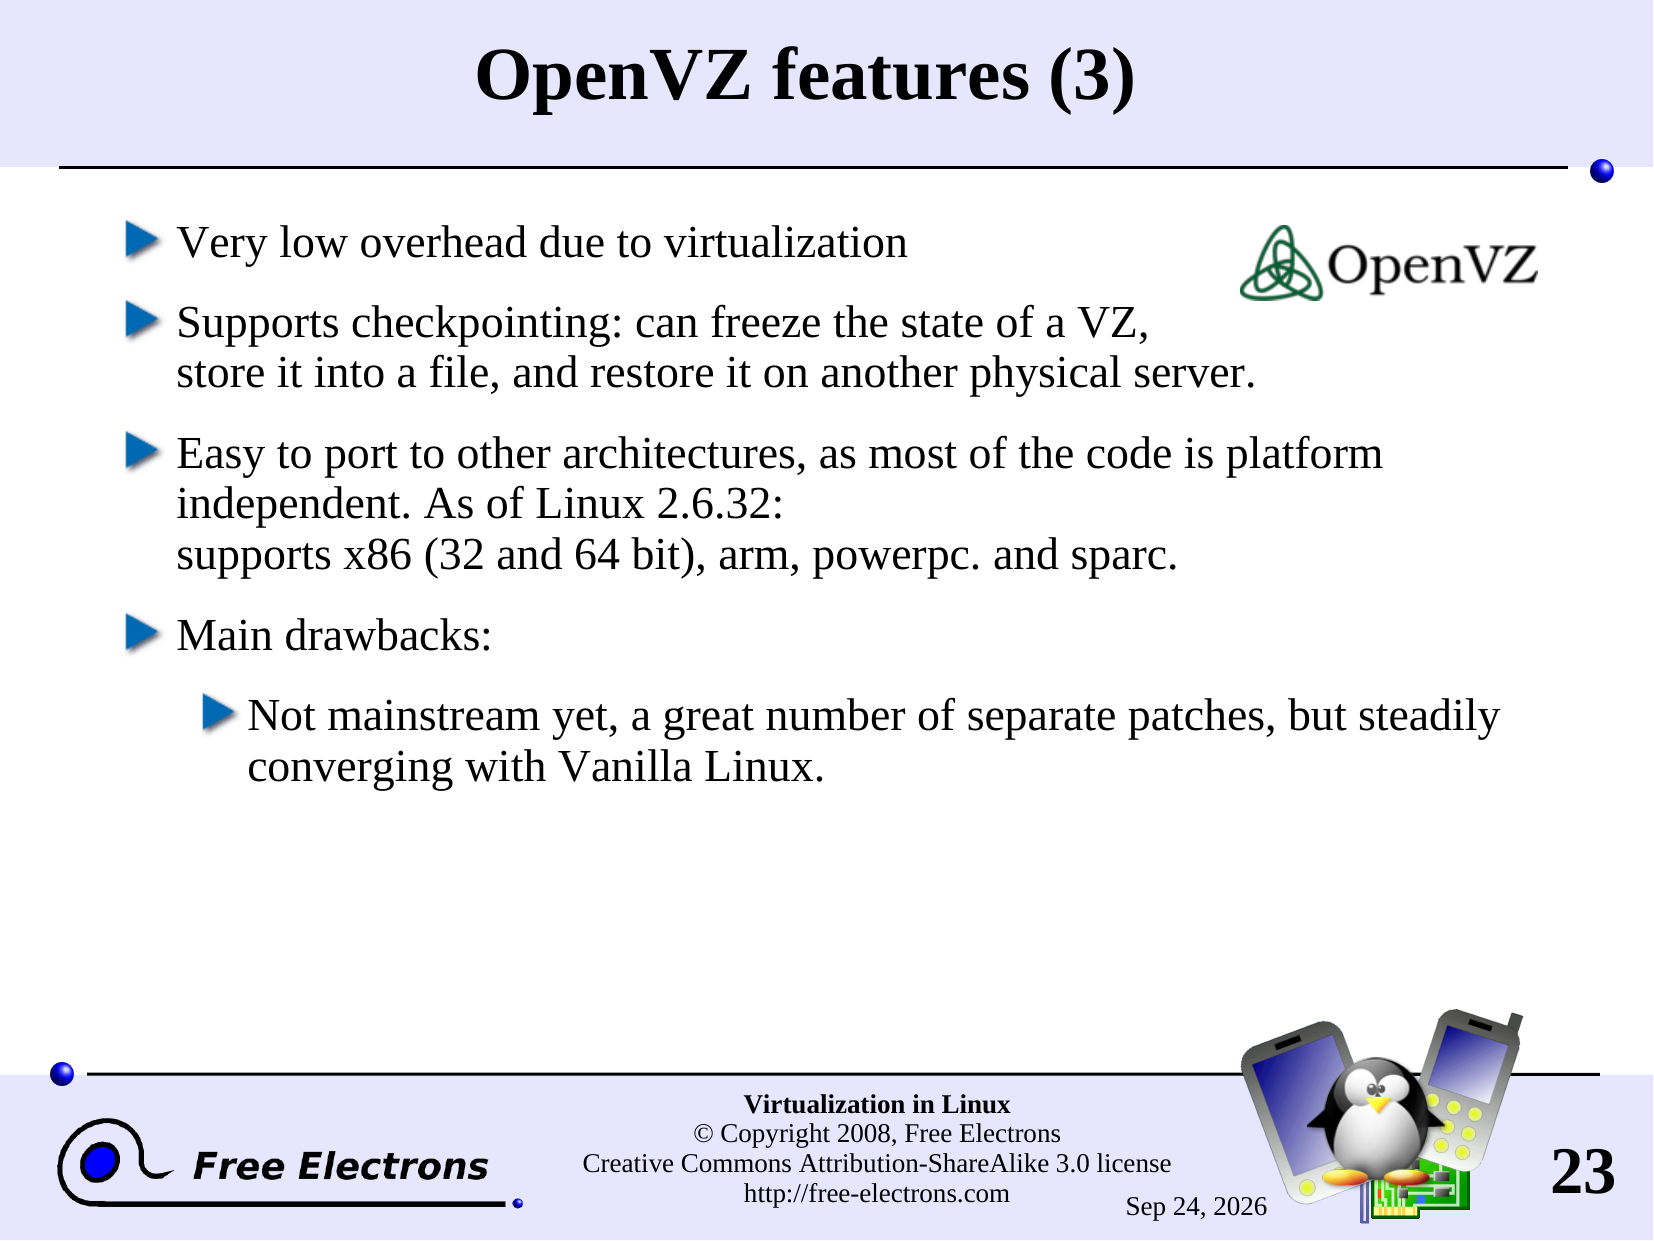

# OpenVZ features (3)
Very low overhead due to virtualization
Supports checkpointing: can freeze the state of a VZ,
store it into a file, and restore it on another physical server.
Easy to port to other architectures, as most of the code is platform independent. As of Linux 2.6.32:
supports x86 (32 and 64 bit), arm, powerpc. and sparc.
Main drawbacks:
Not mainstream yet, a great number of separate patches, but steadily converging with Vanilla Linux.